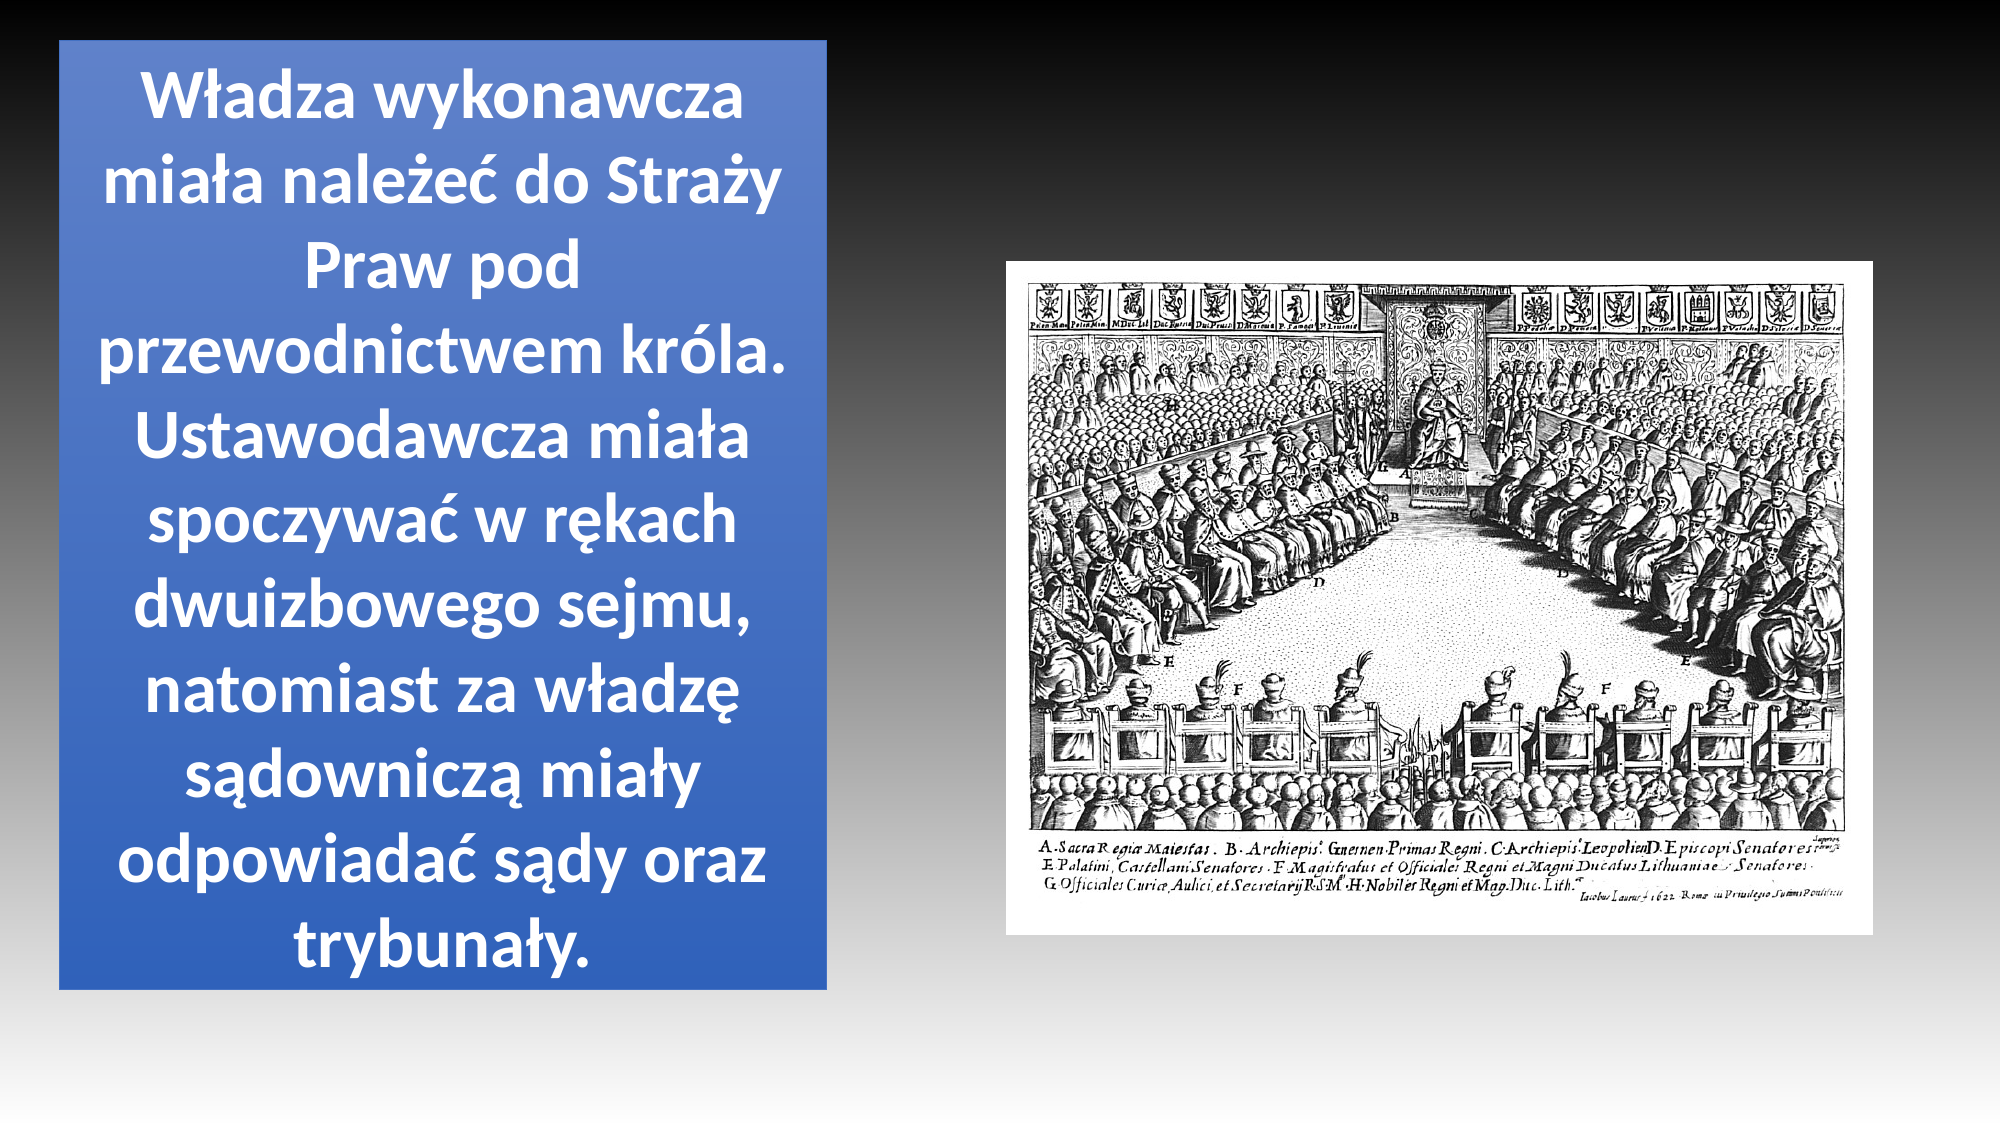

Władza wykonawcza miała należeć do Straży Praw pod przewodnictwem króla. Ustawodawcza miała spoczywać w rękach dwuizbowego sejmu, natomiast za władzę sądowniczą miały odpowiadać sądy oraz trybunały.